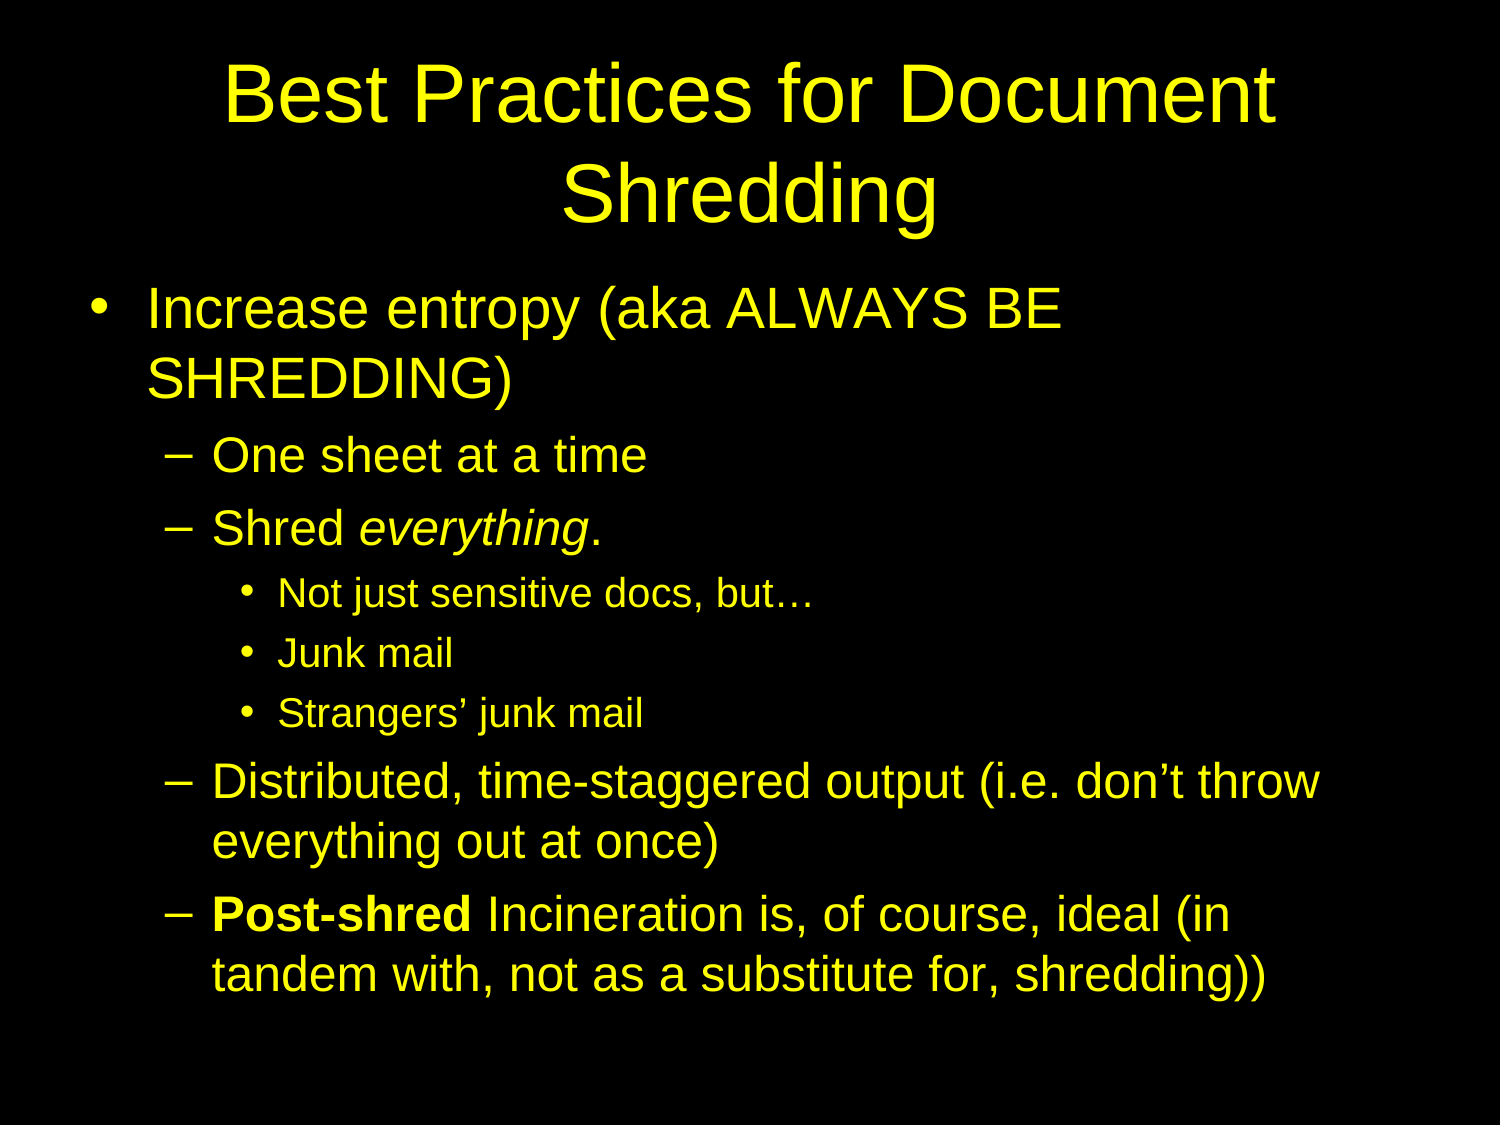

# Best Practices for Document Shredding
Increase entropy (aka ALWAYS BE SHREDDING)
One sheet at a time
Shred everything.
Not just sensitive docs, but…
Junk mail
Strangers’ junk mail
Distributed, time-staggered output (i.e. don’t throw everything out at once)
Post-shred Incineration is, of course, ideal (in tandem with, not as a substitute for, shredding))